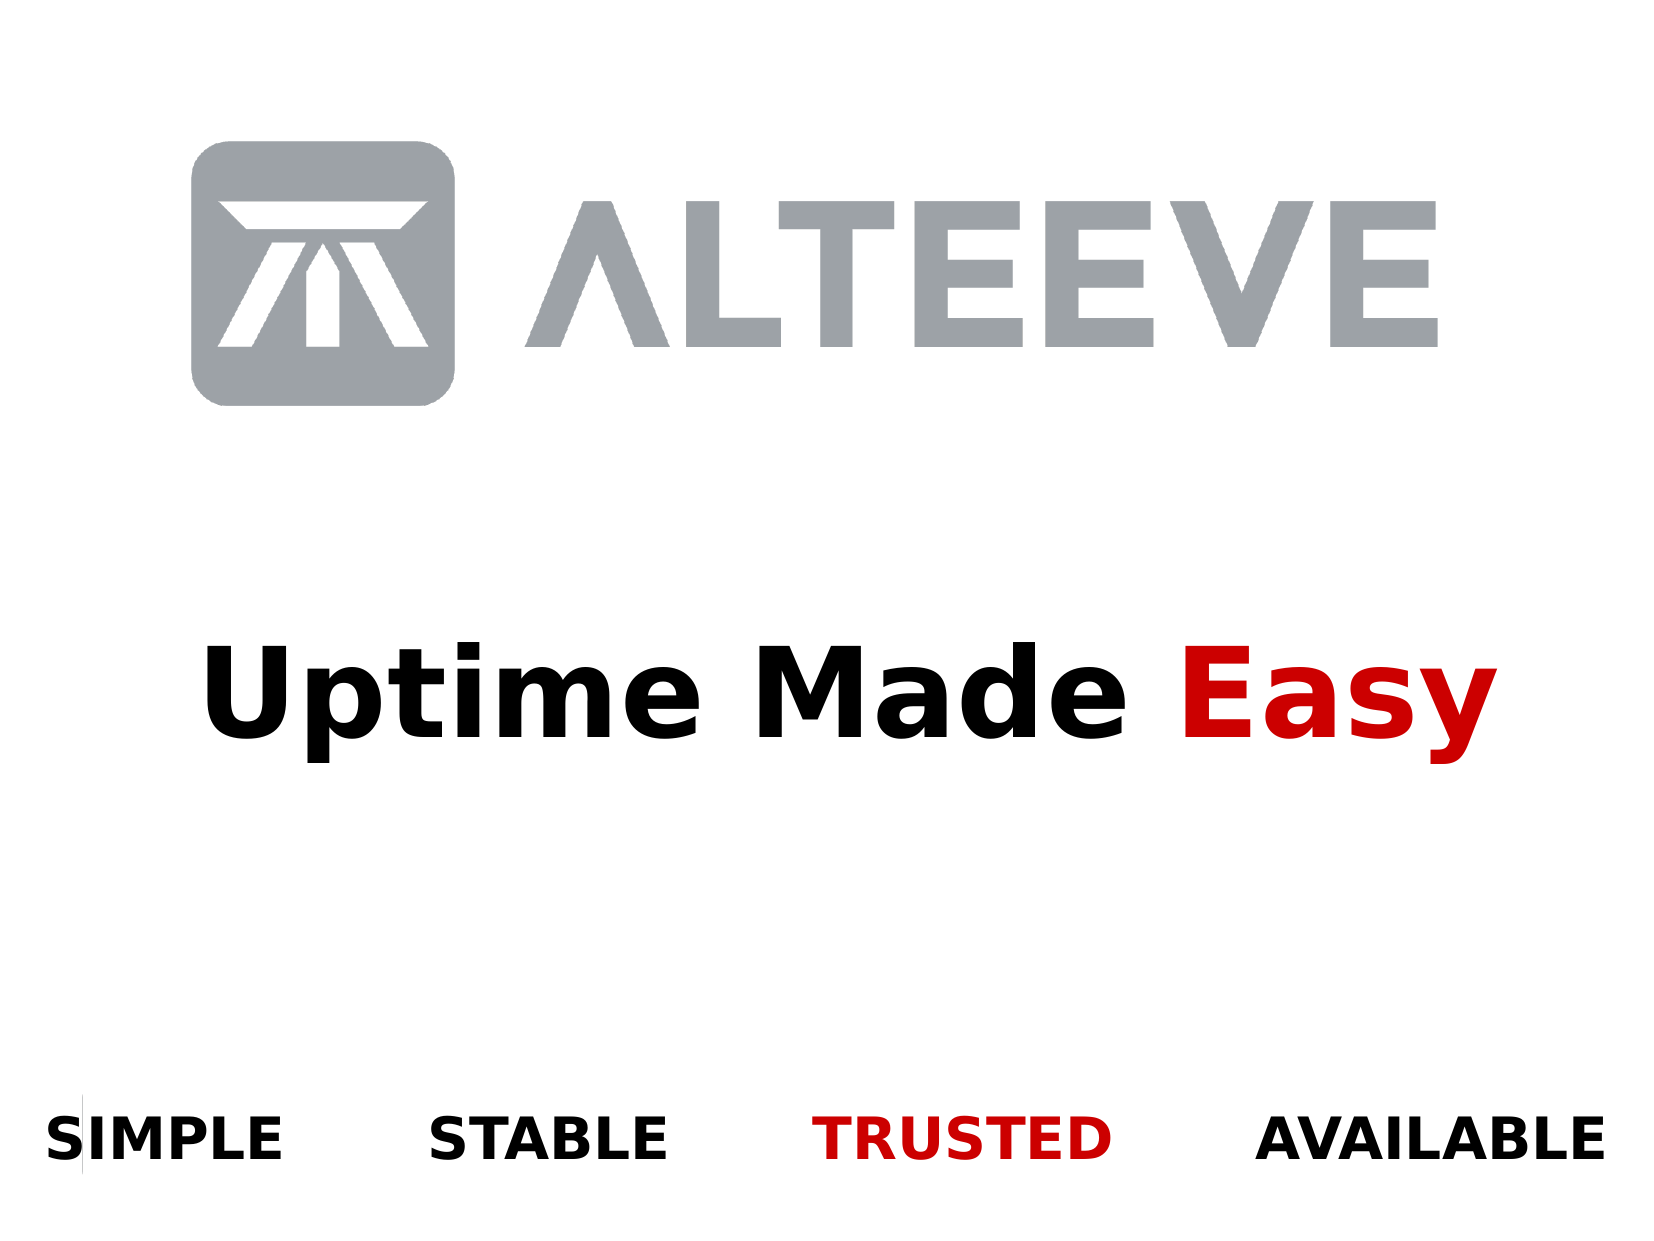

#
Uptime Made Easy
SIMPLE STABLE TRUSTED AVAILABLE